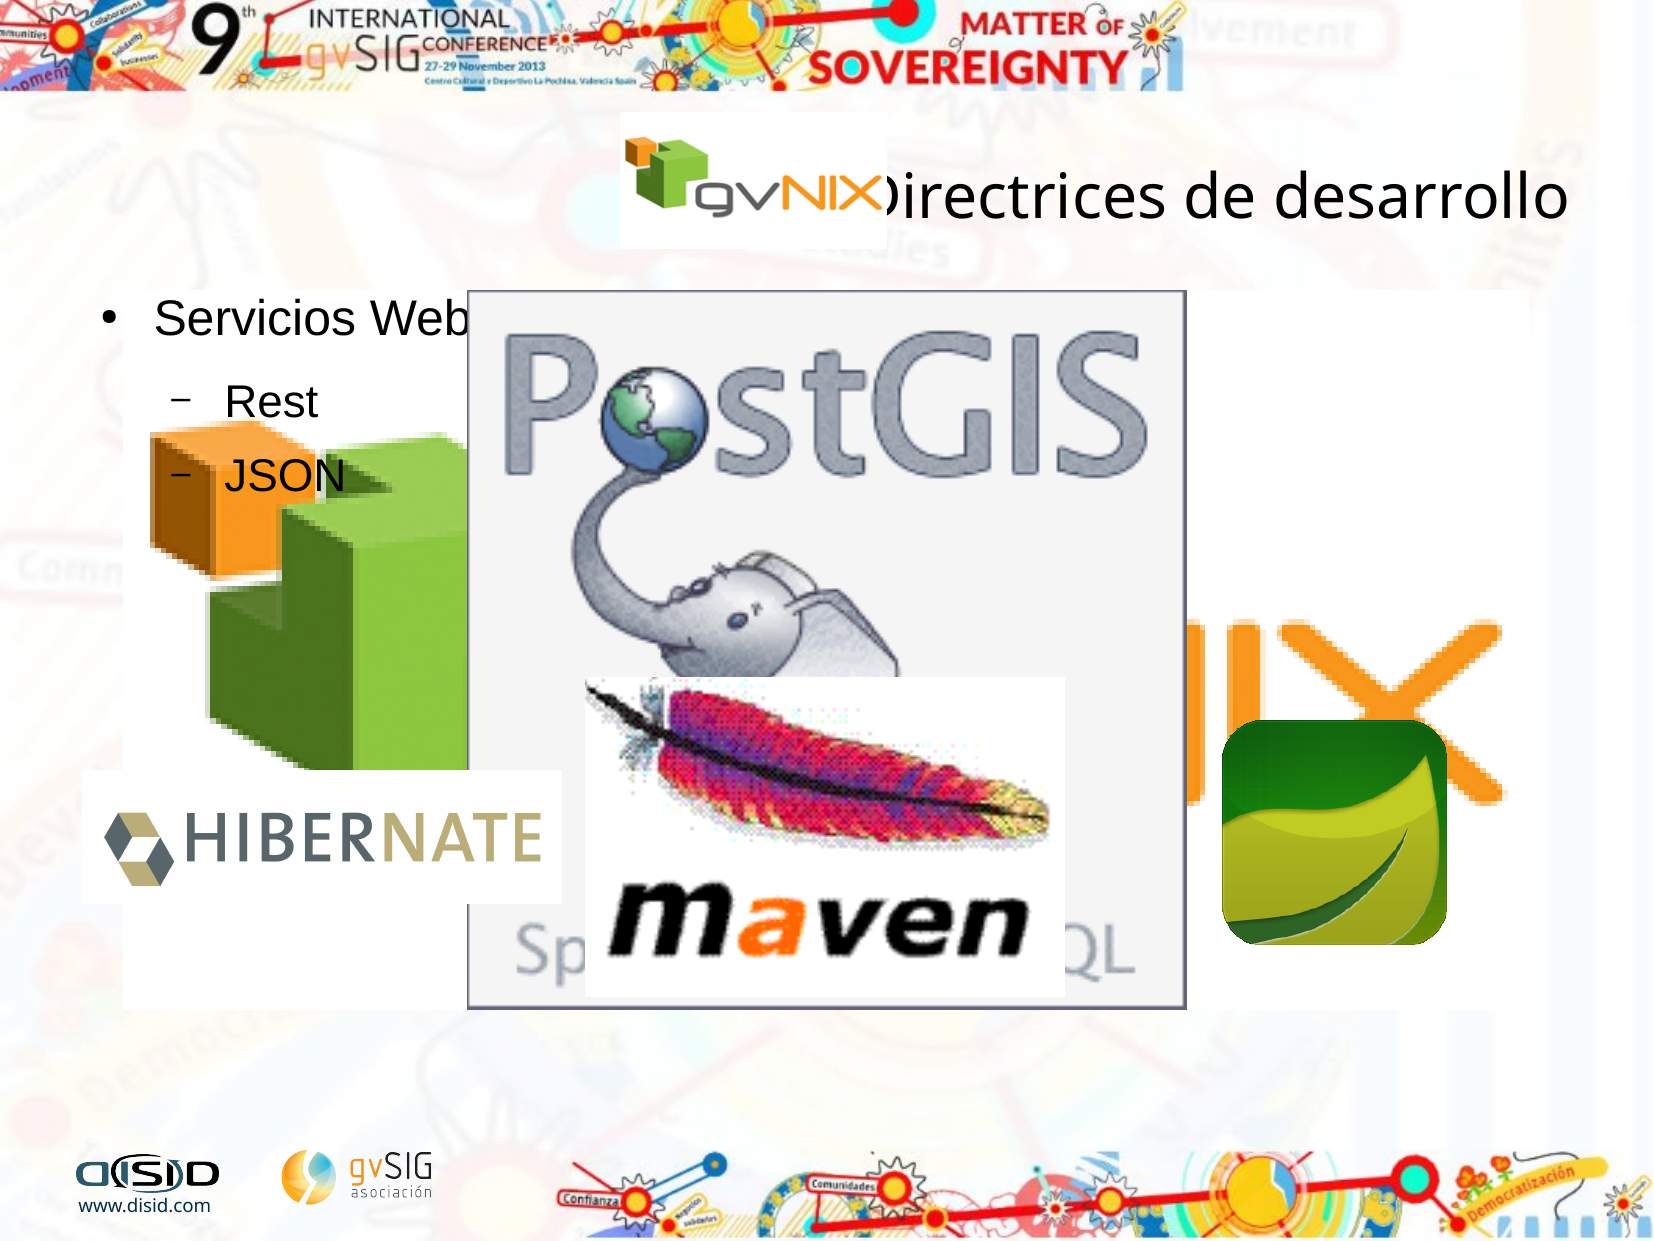

# Directrices de desarrollo
Servicios Web
Rest
JSON